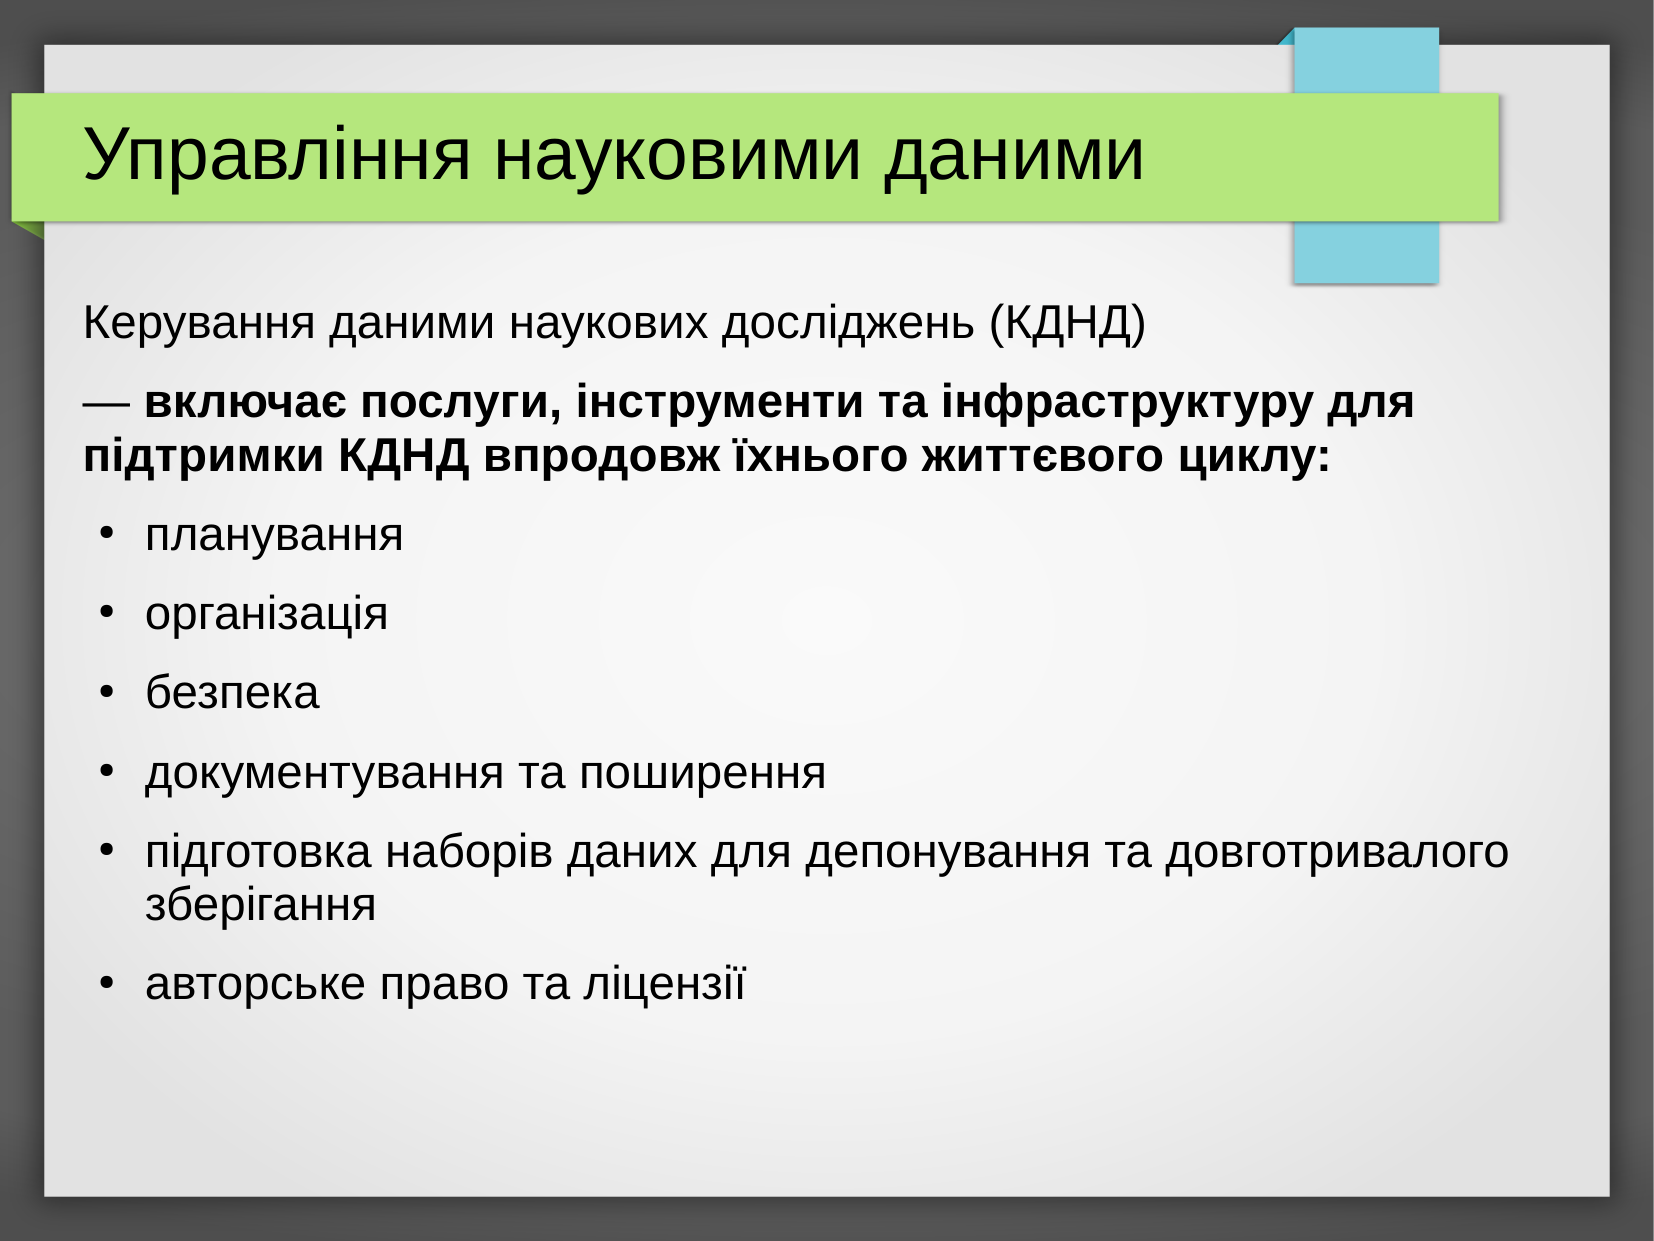

# Управління науковими даними
Керування даними наукових досліджень (КДНД)
— включає послуги, інструменти та інфраструктуру для підтримки КДНД впродовж їхнього життєвого циклу:
планування
організація
безпека
документування та поширення
підготовка наборів даних для депонування та довготривалого зберігання
авторське право та ліцензії